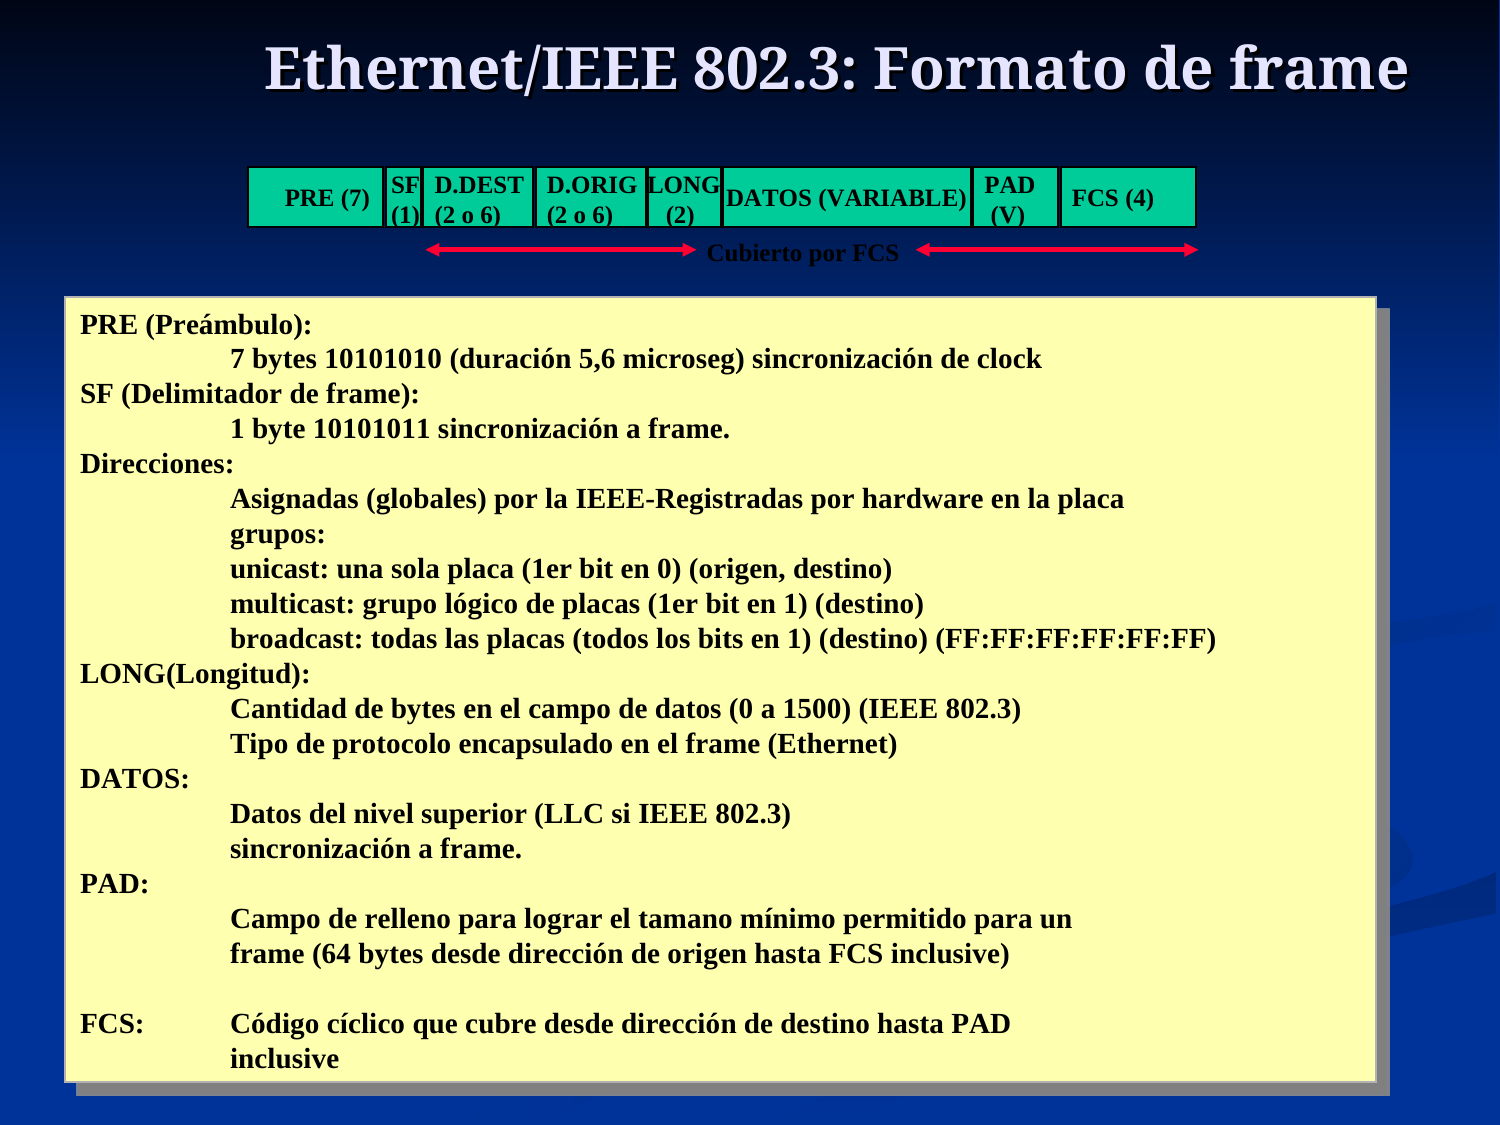

Ethernet/IEEE 802.3: Formato de frame
SF
(1)
D.DEST
(2 o 6)
D.ORIG
(2 o 6)
LONG
 (2)
PAD
 (V)
PRE (7)
DATOS (VARIABLE)
FCS (4)
Cubierto por FCS
PRE (Preámbulo):
	7 bytes 10101010 (duración 5,6 microseg) sincronización de clock
SF (Delimitador de frame):
	1 byte 10101011 sincronización a frame.
Direcciones:
	Asignadas (globales) por la IEEE-Registradas por hardware en la placa
	grupos:
	unicast: una sola placa (1er bit en 0) (origen, destino)
	multicast: grupo lógico de placas (1er bit en 1) (destino)
	broadcast: todas las placas (todos los bits en 1) (destino) (FF:FF:FF:FF:FF:FF)
LONG(Longitud):
	Cantidad de bytes en el campo de datos (0 a 1500) (IEEE 802.3)
	Tipo de protocolo encapsulado en el frame (Ethernet)
DATOS:
	Datos del nivel superior (LLC si IEEE 802.3)
	sincronización a frame.
PAD:
	Campo de relleno para lograr el tamano mínimo permitido para un
	frame (64 bytes desde dirección de origen hasta FCS inclusive)
FCS:	Código cíclico que cubre desde dirección de destino hasta PAD
	inclusive